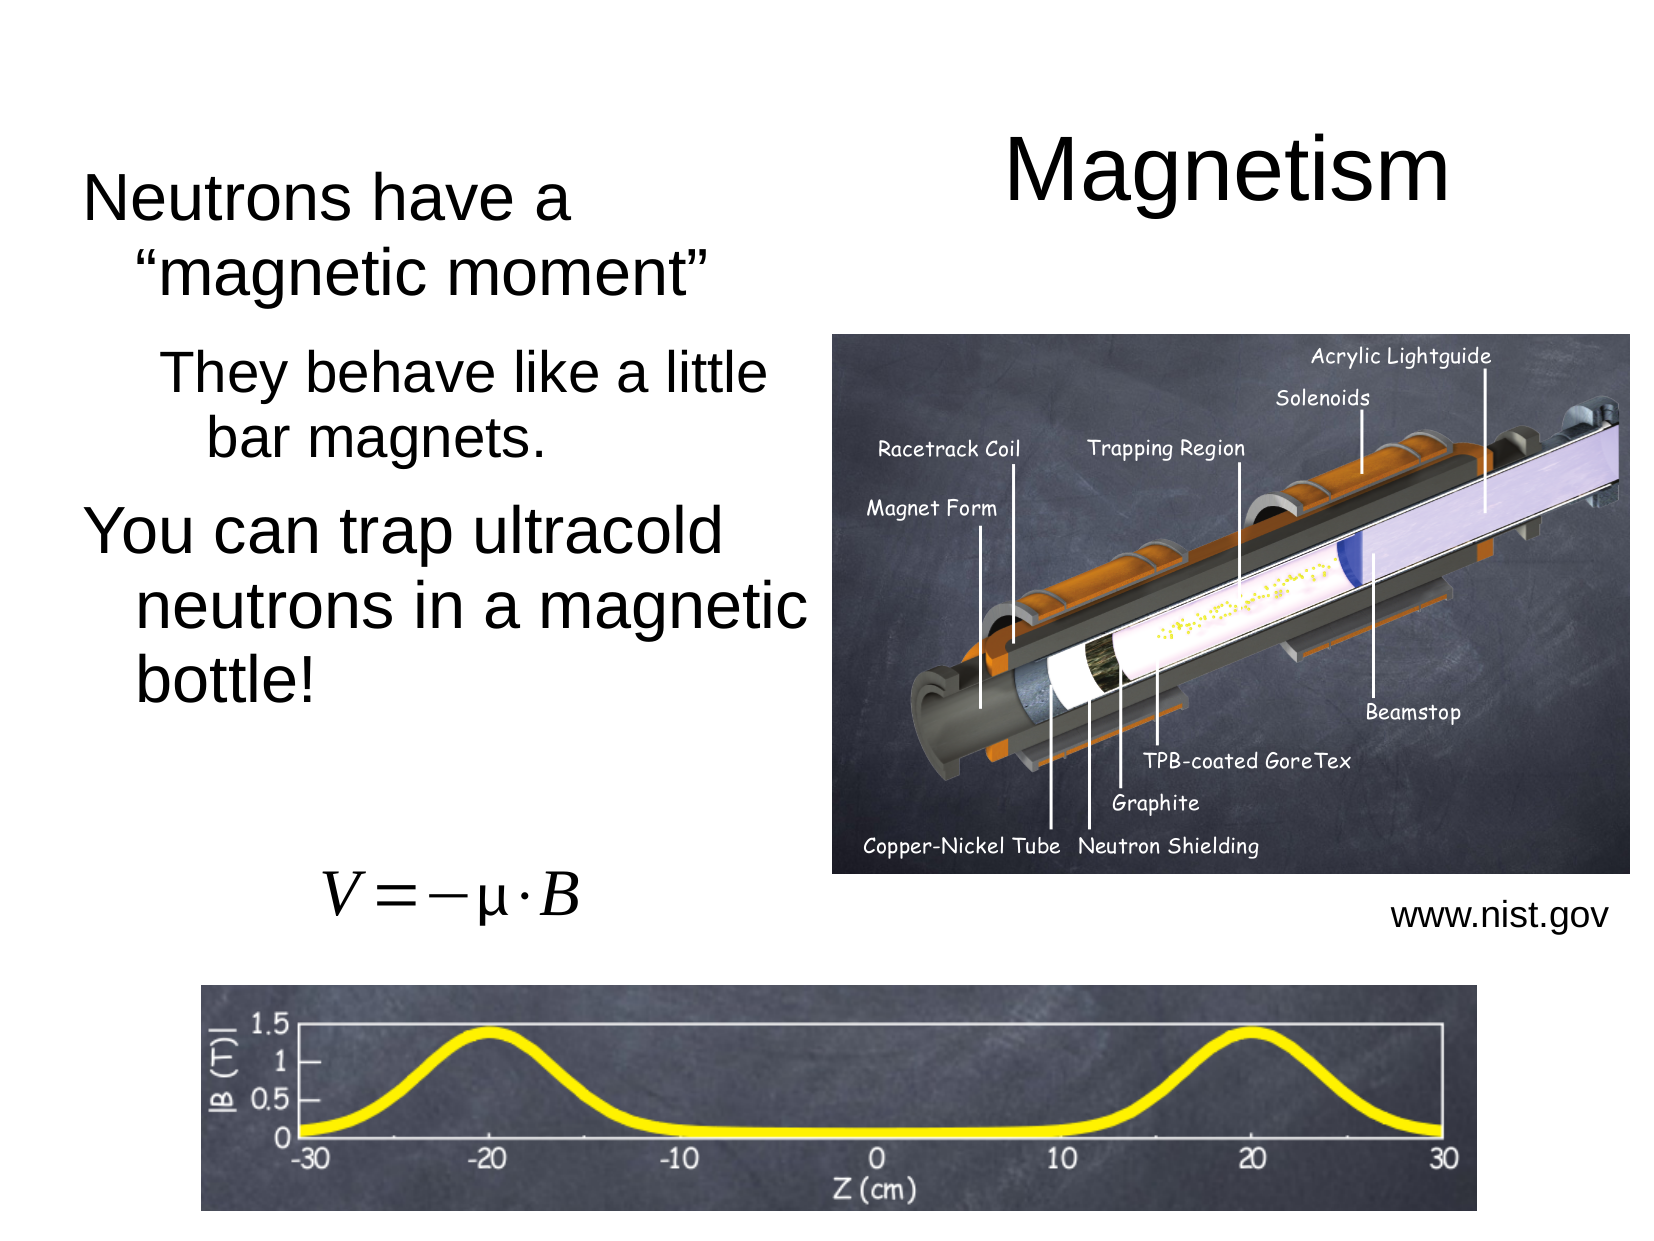

# Magnetism
Neutrons have a “magnetic moment”
They behave like a little bar magnets.
You can trap ultracold neutrons in a magnetic bottle!
www.nist.gov